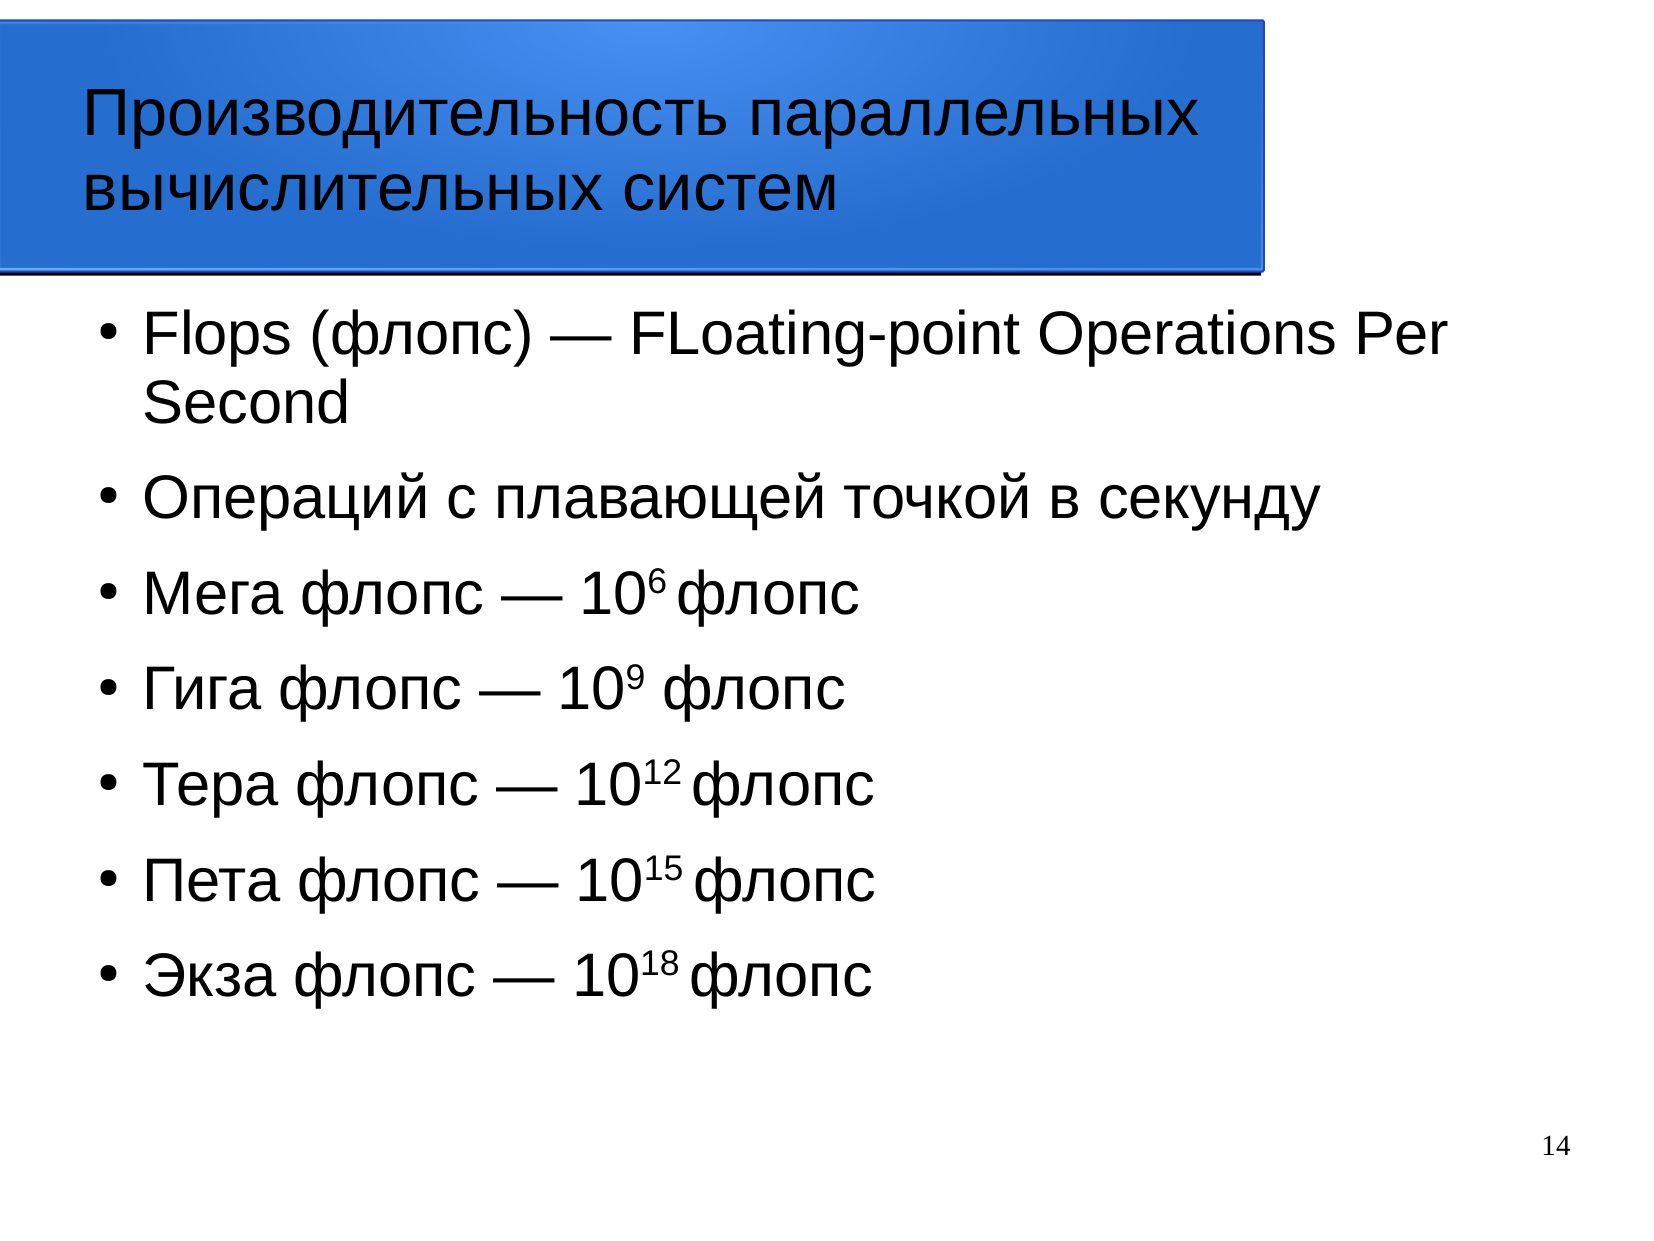

# Производительность параллельных вычислительных систем
Flops (флопс) — FLoating-point Operations Per Second
Операций с плавающей точкой в секунду
Мега флопс — 106 флопс
Гига флопс — 109 флопс
Тера флопс — 1012 флопс
Пета флопс — 1015 флопс
Экза флопс — 1018 флопс
14